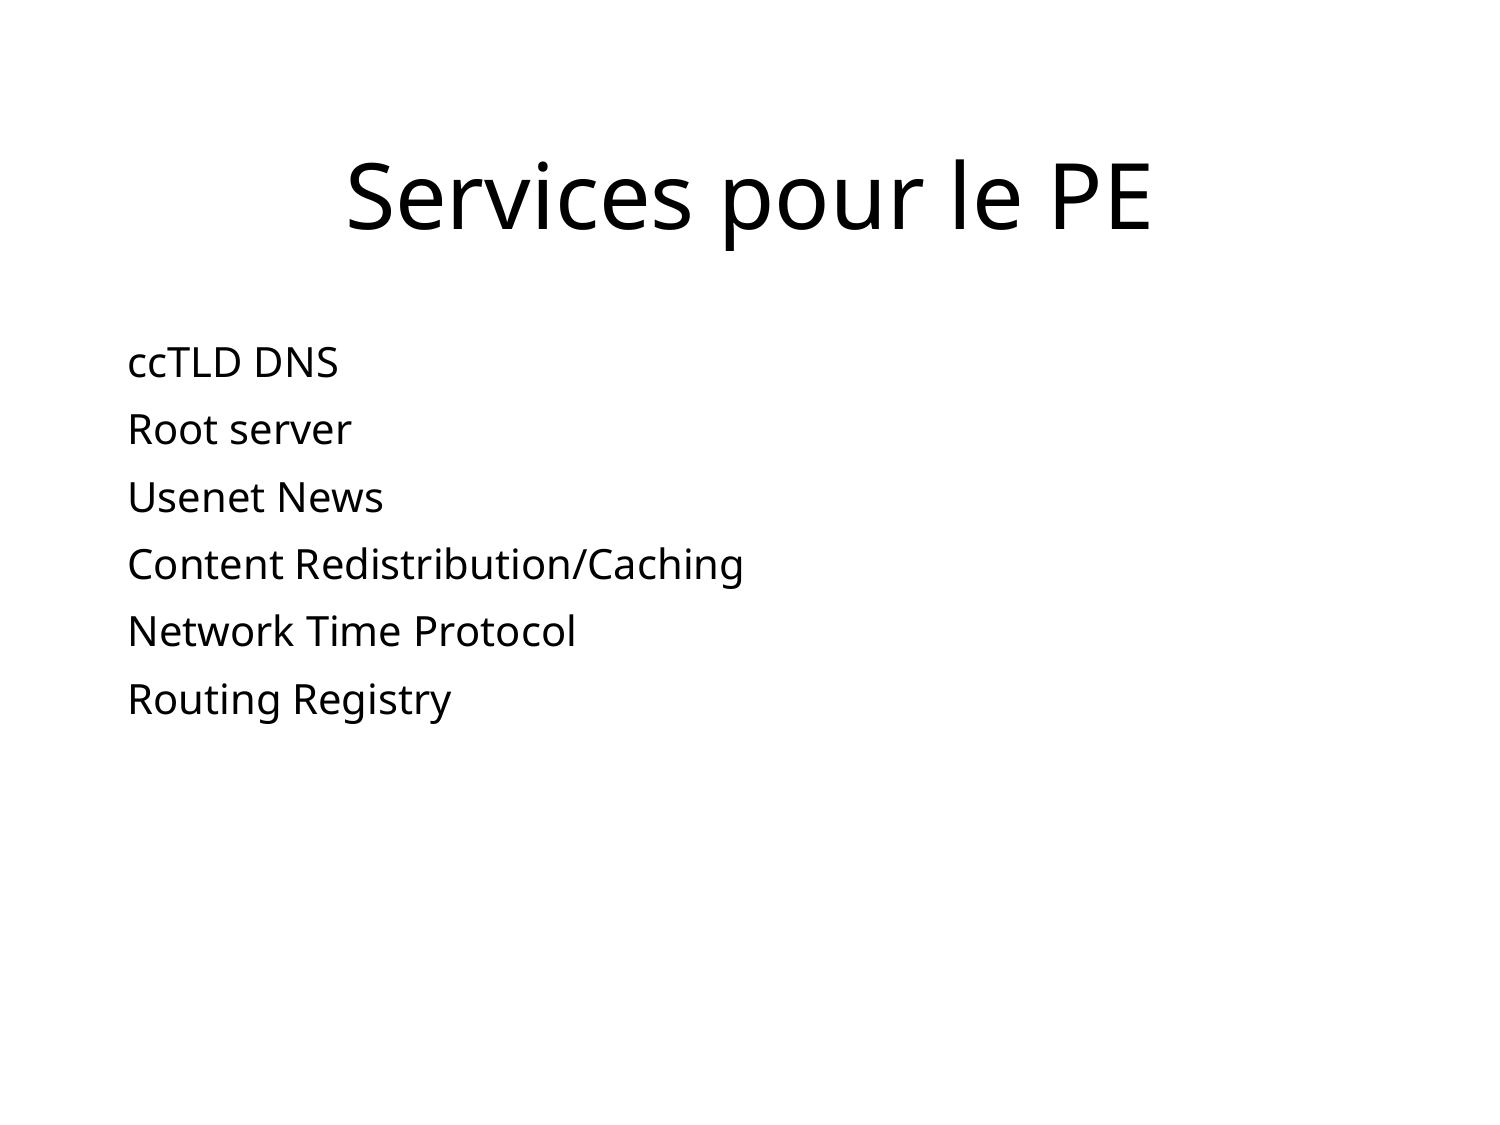

# Services pour le PE
ccTLD DNS
Root server
Usenet News
Content Redistribution/Caching
Network Time Protocol
Routing Registry